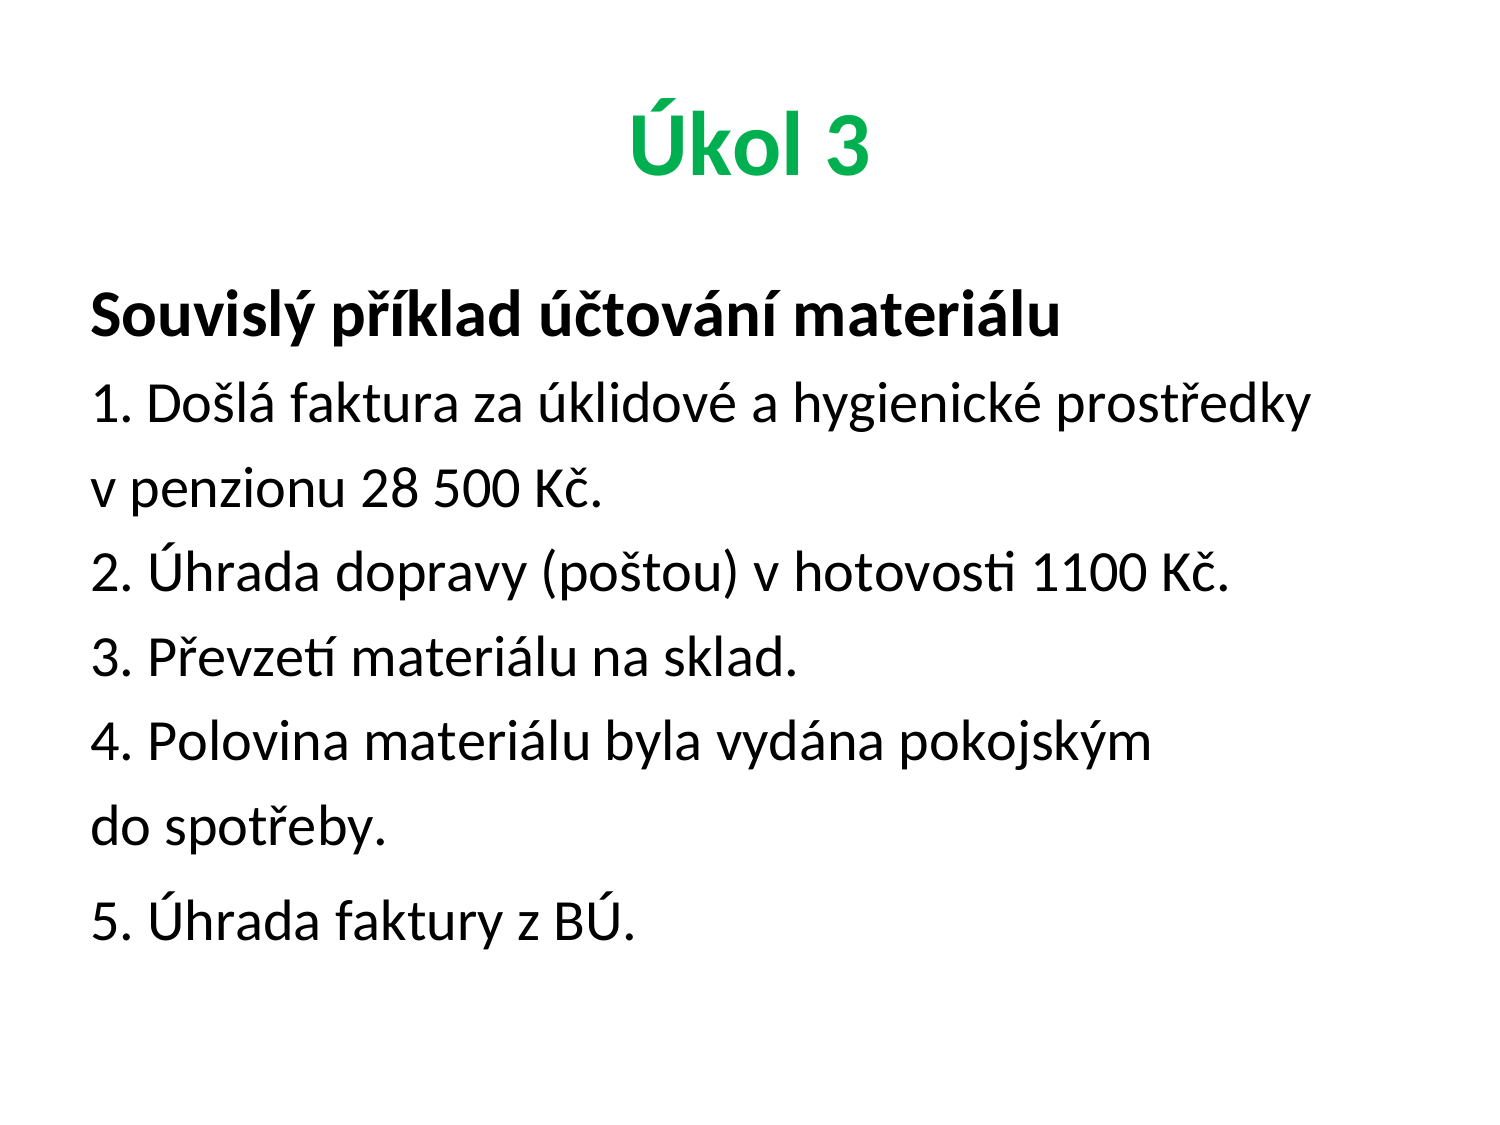

# Úkol 3
Souvislý příklad účtování materiálu
Došlá faktura za úklidové a hygienické prostředky
v penzionu 28 500 Kč.
2. Úhrada dopravy (poštou) v hotovosti 1100 Kč.
3. Převzetí materiálu na sklad.
4. Polovina materiálu byla vydána pokojským
do spotřeby.
5. Úhrada faktury z BÚ.